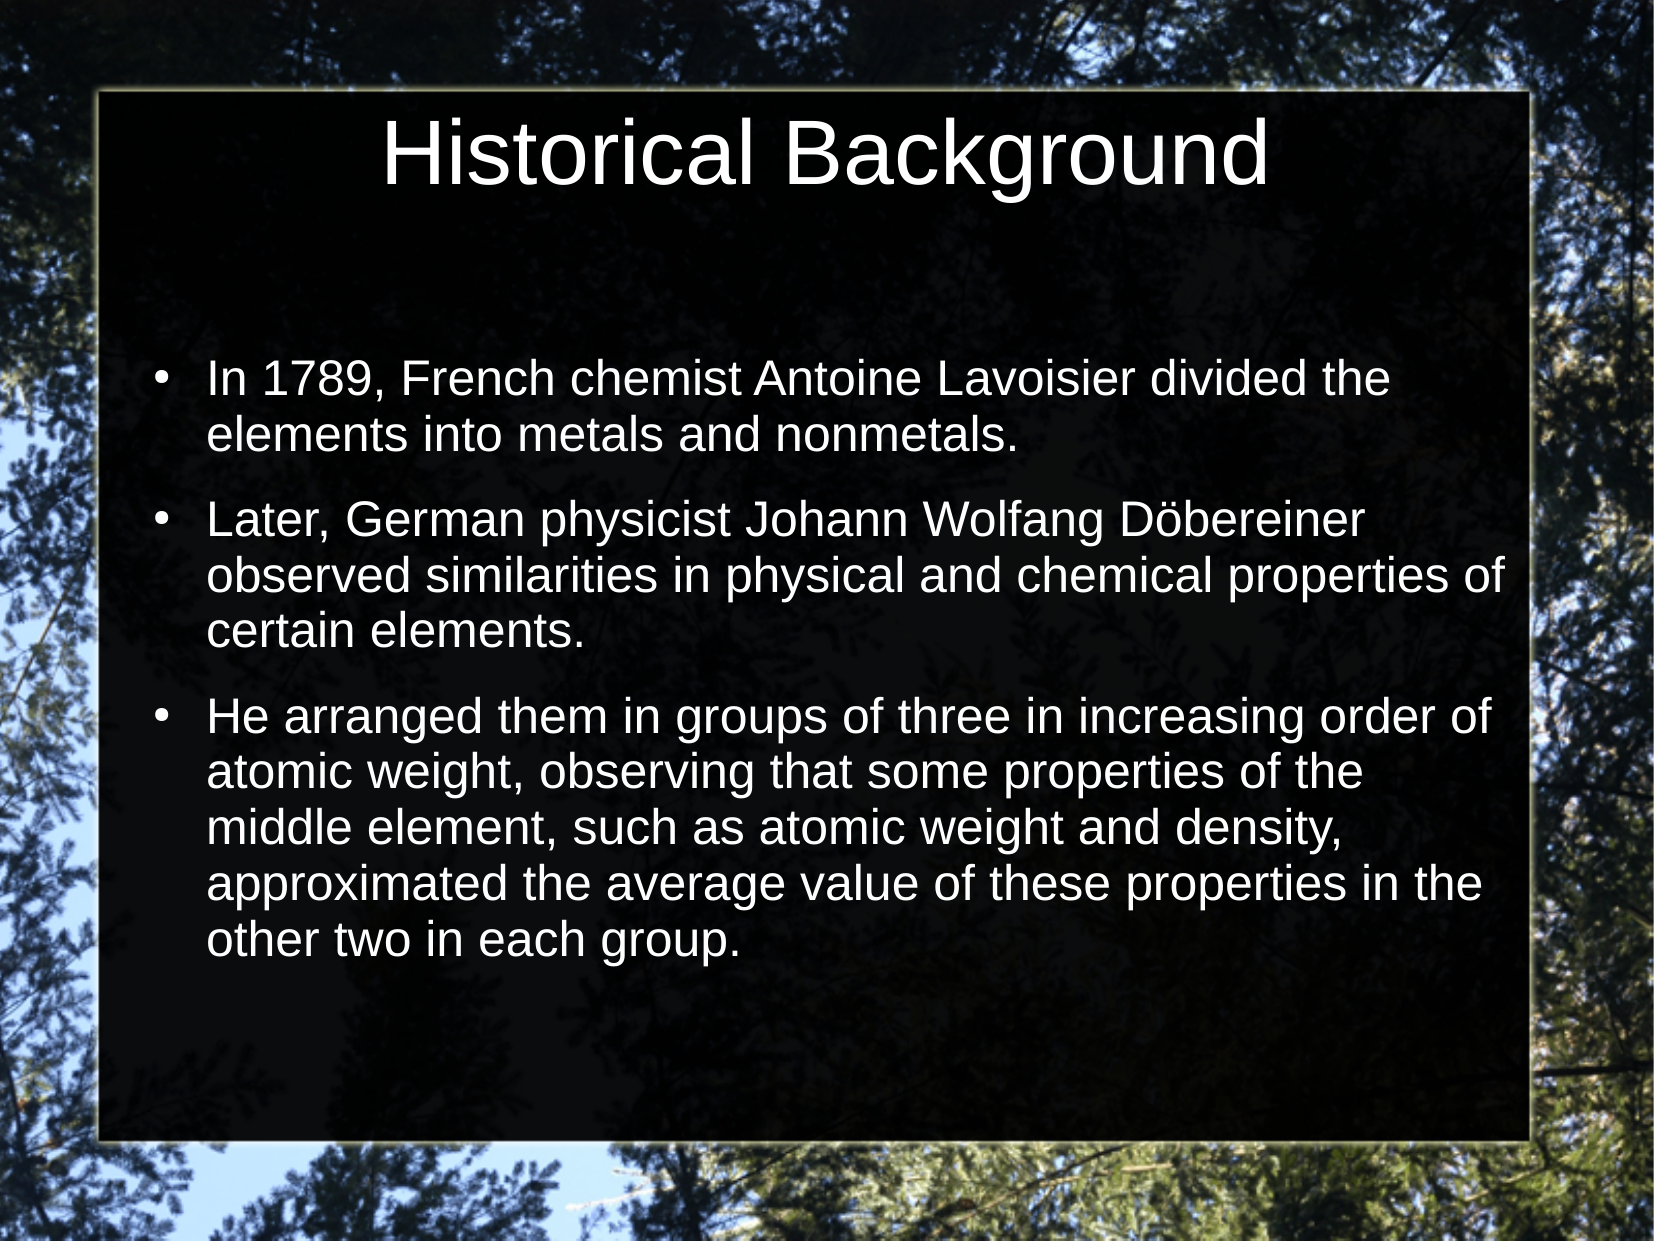

# Historical Background
In 1789, French chemist Antoine Lavoisier divided the elements into metals and nonmetals.
Later, German physicist Johann Wolfang Döbereiner observed similarities in physical and chemical properties of certain elements.
He arranged them in groups of three in increasing order of atomic weight, observing that some properties of the middle element, such as atomic weight and density, approximated the average value of these properties in the other two in each group.